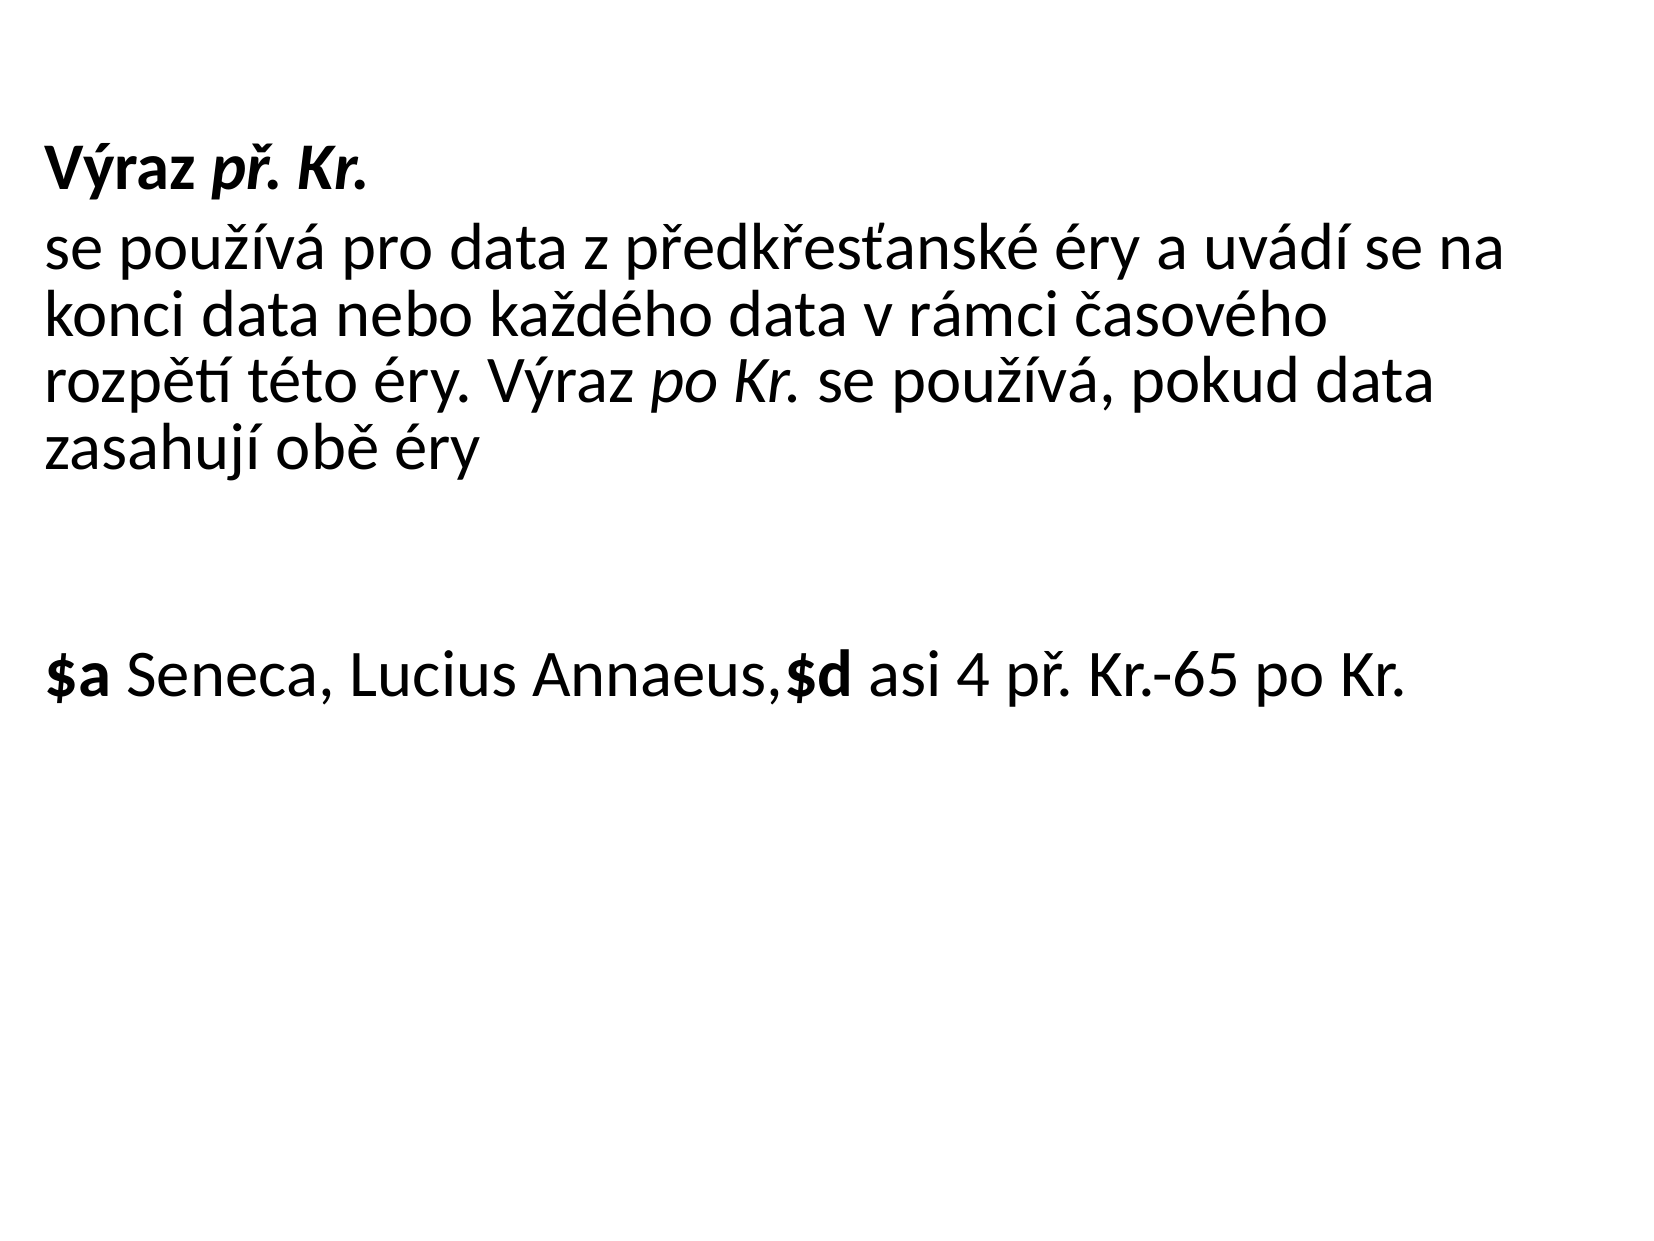

Výraz př. Kr.
se používá pro data z předkřesťanské éry a uvádí se na konci data nebo každého data v rámci časového rozpětí této éry. Výraz po Kr. se používá, pokud data zasahují obě éry
$a Seneca, Lucius Annaeus,$d asi 4 př. Kr.-65 po Kr.